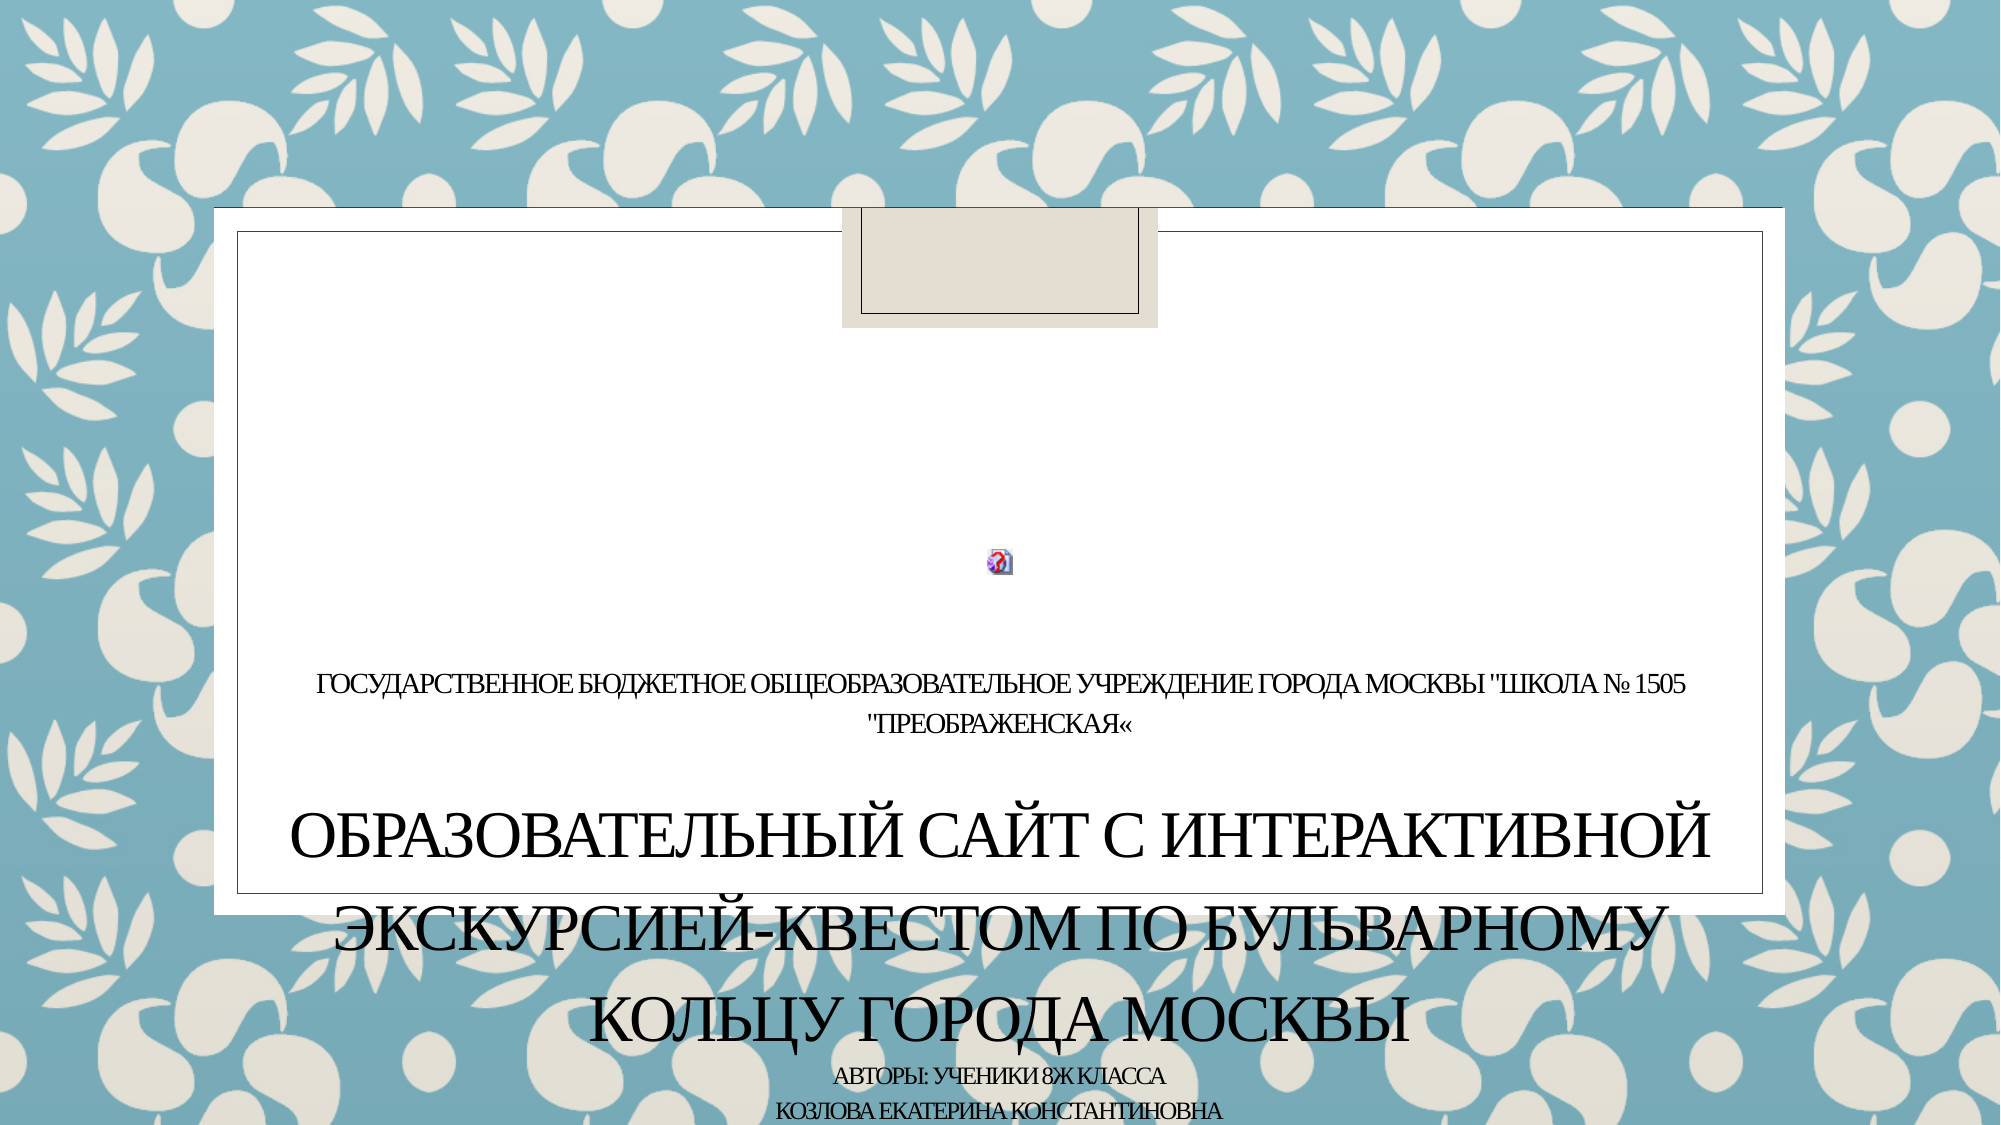

# Государственное бюджетное общеобразовательное учреждение города Москвы "Школа № 1505 "Преображенская« Образовательный сайт с интерактивной экскурсией-квестом по Бульварному кольцу города Москвы Авторы: ученики 8ж класса Козлова Екатерина Константиновна Савельев Арсений Павлович Салтыкова Полина Артемовна Волков Сергей Кириллович   Педагоги: Иванова Екатерина Андреевна, Щапин юрий анатольевич